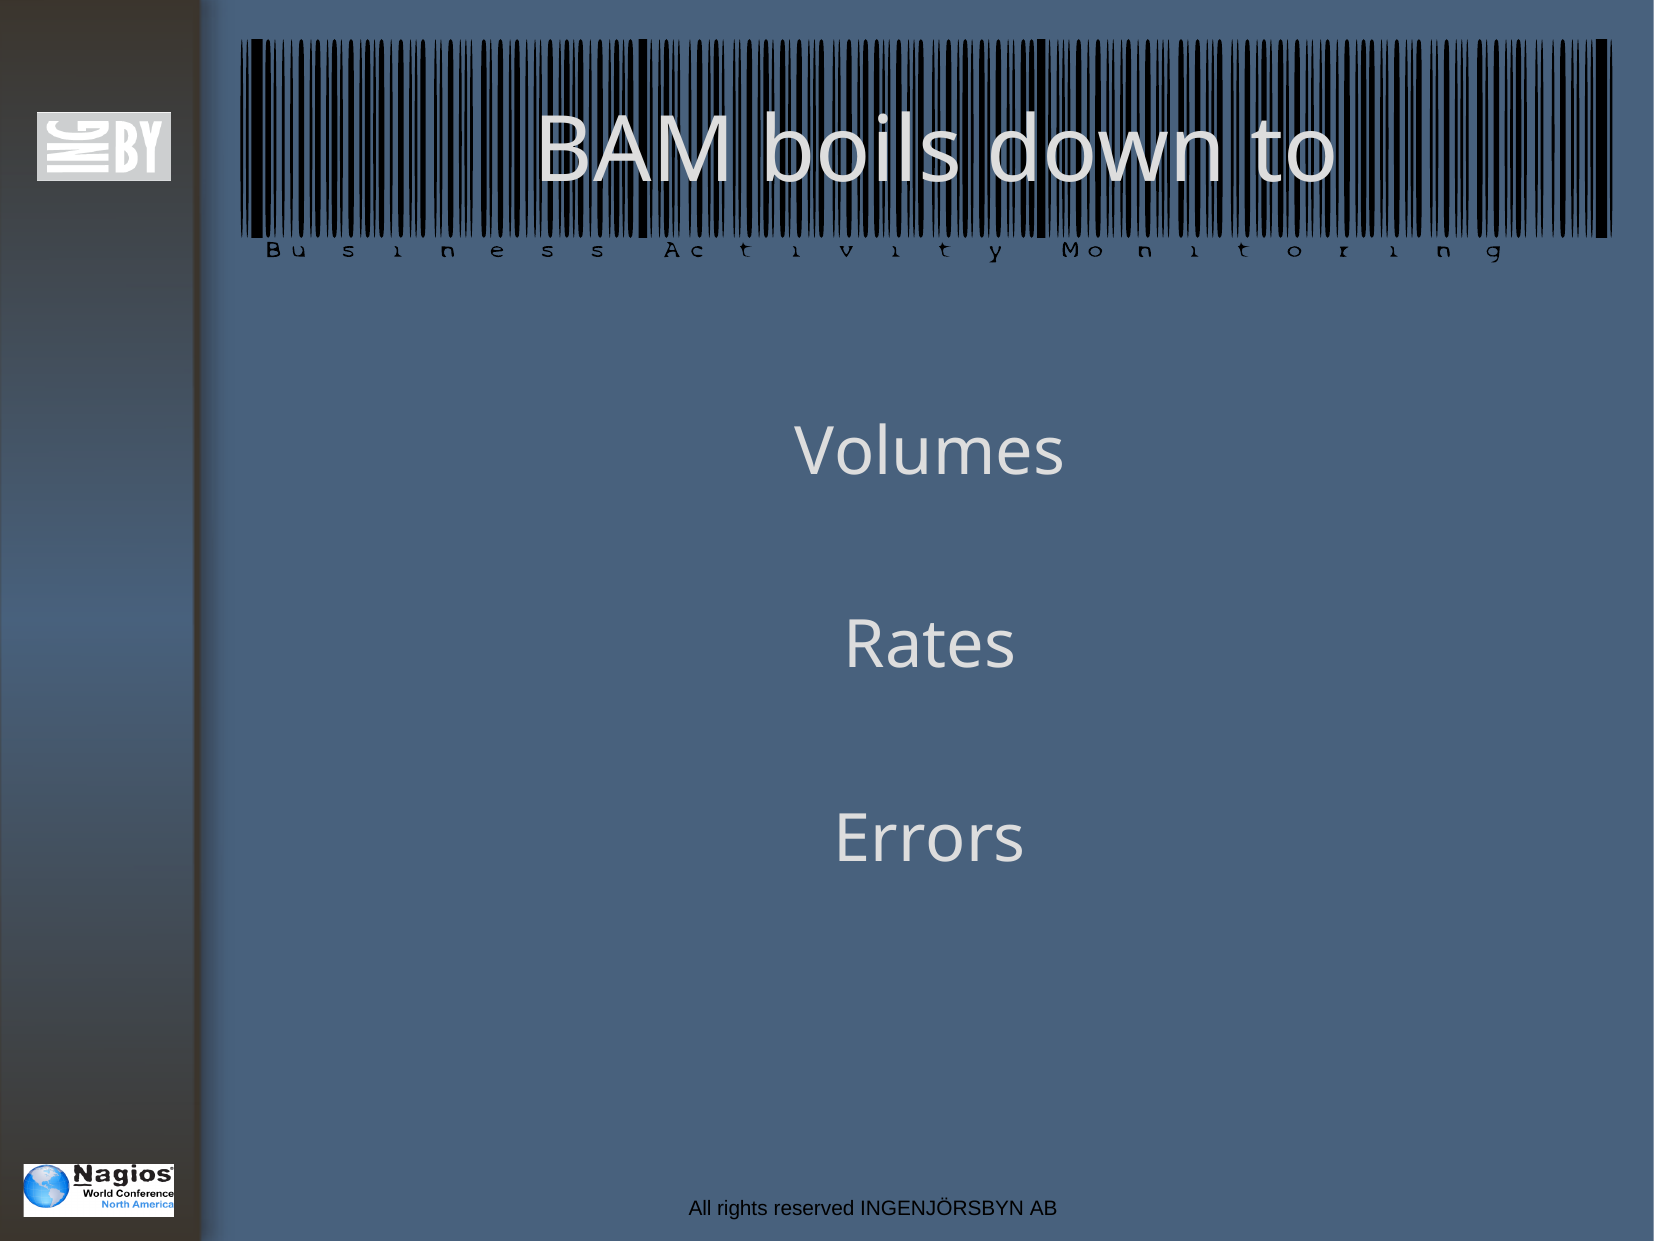

# BAM boils down to
Volumes
Rates
Errors